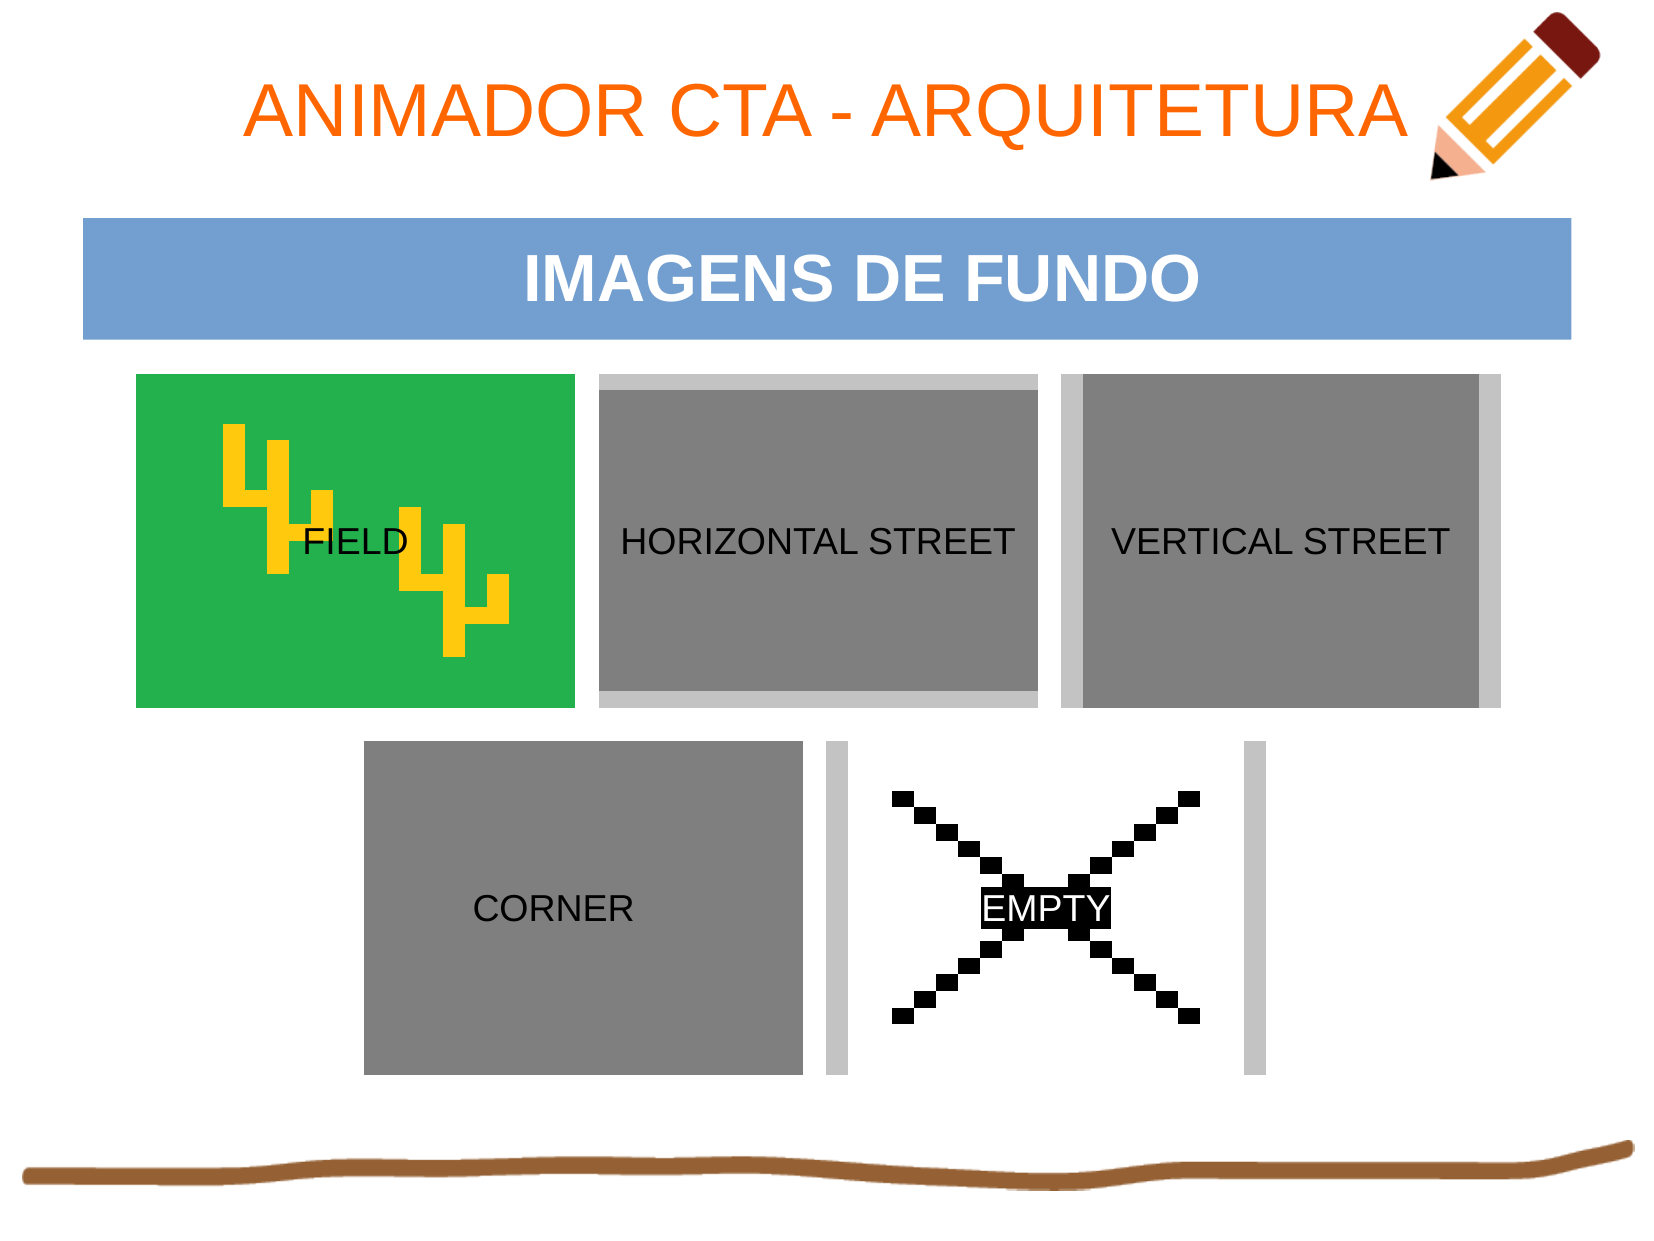

# ANIMADOR CTA - ARQUITETURA
IMAGENS DE FUNDO
FIELD
HORIZONTAL STREET
VERTICAL STREET
CORNER
EMPTY